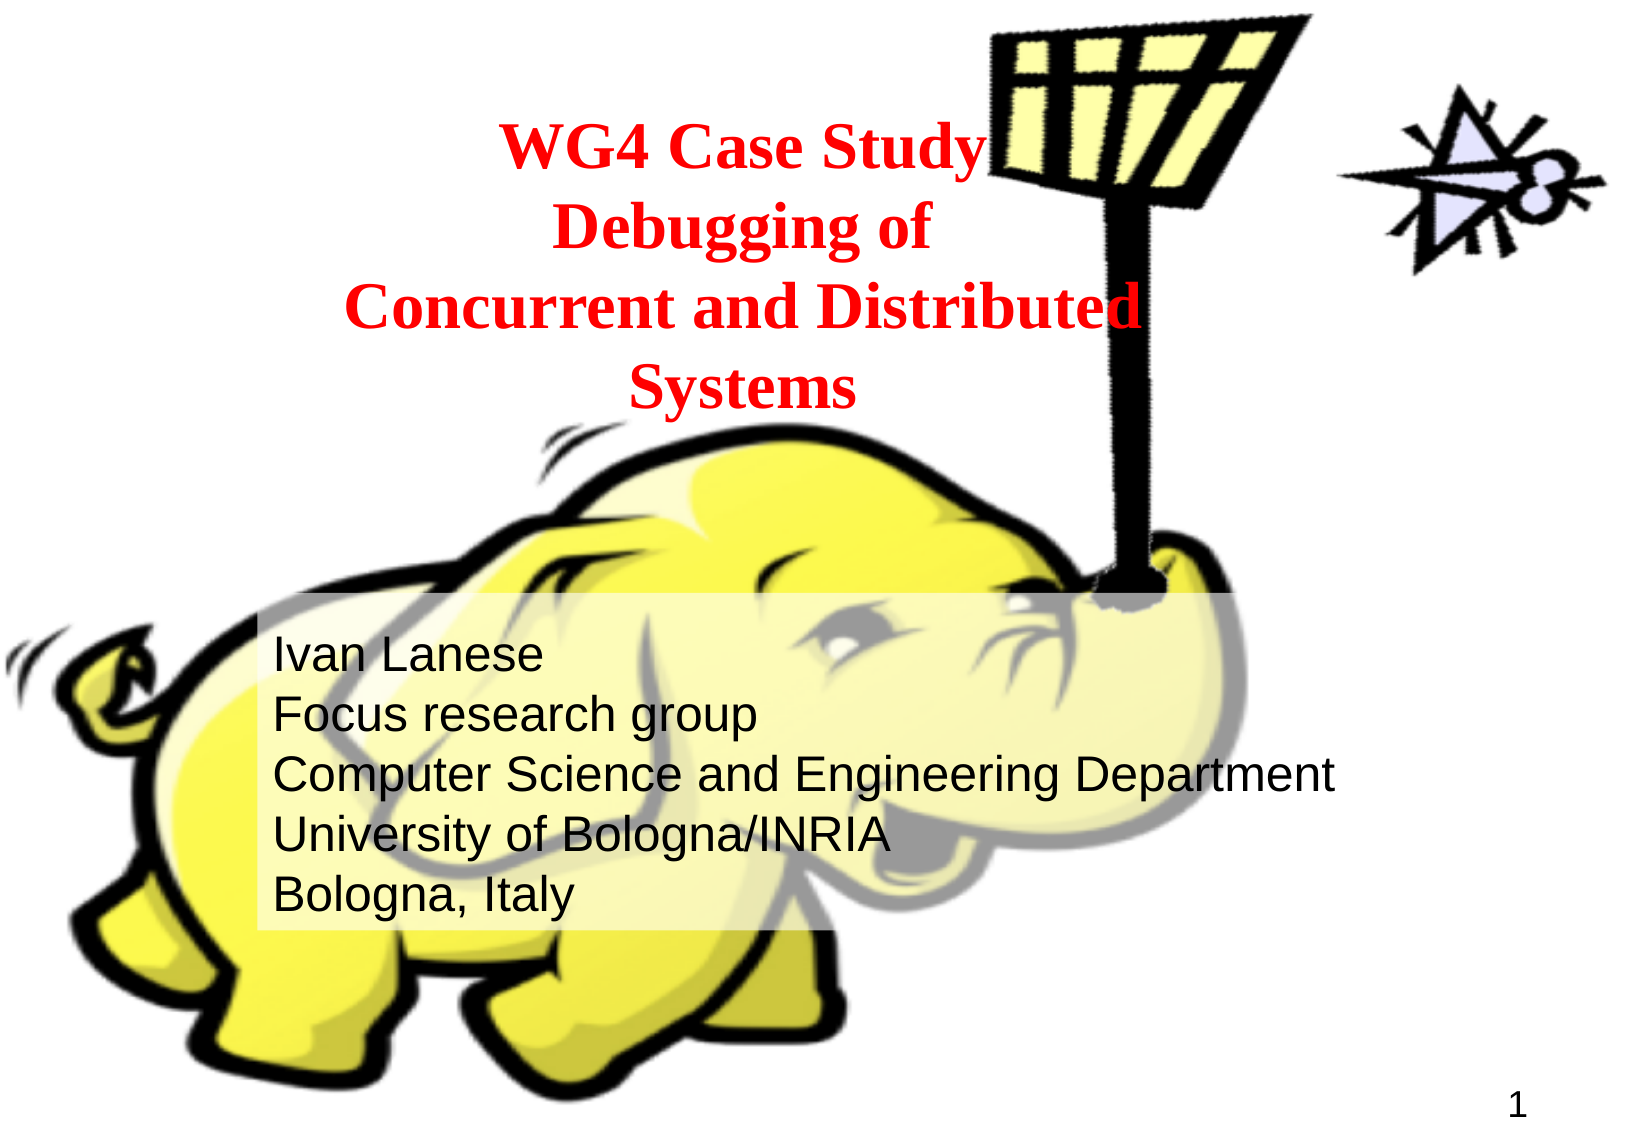

# WG4 Case Study Debugging of Concurrent and Distributed Systems
Ivan Lanese
Focus research group
Computer Science and Engineering Department
University of Bologna/INRIA
Bologna, Italy